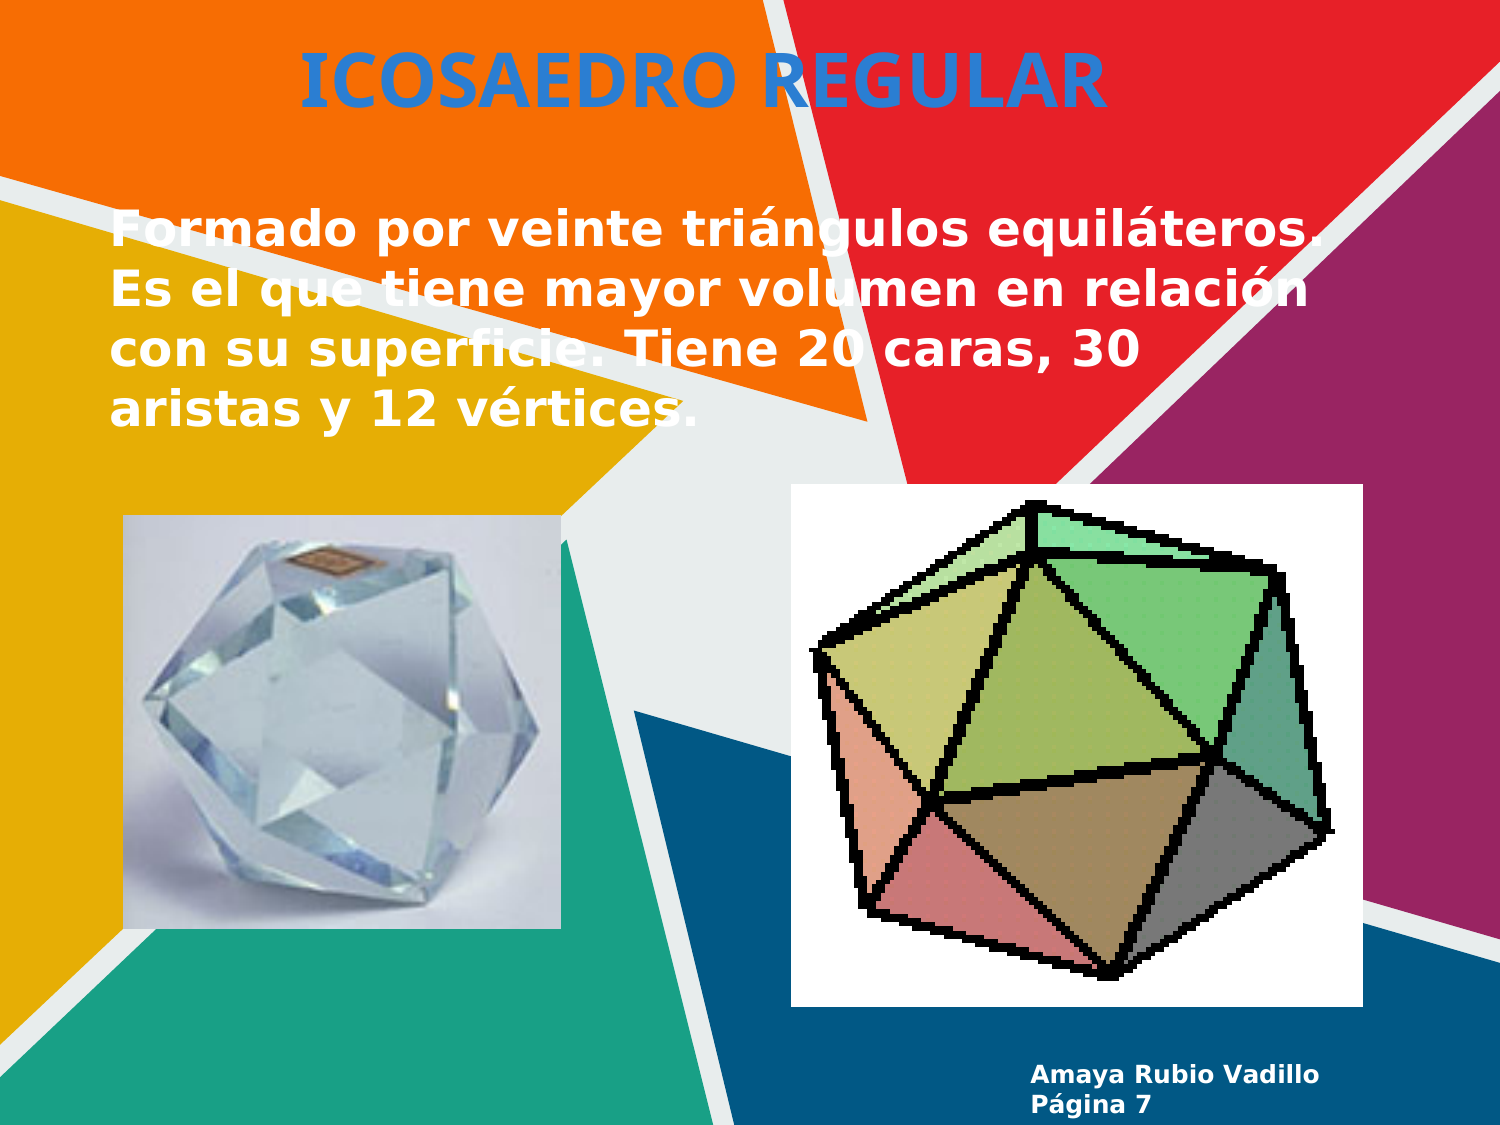

# ICOSAEDRO REGULAR
Formado por veinte triángulos equiláteros. Es el que tiene mayor volumen en relación con su superficie. Tiene 20 caras, 30 aristas y 12 vértices.
Amaya Rubio
8
Amaya Rubio Vadillo	 Página 7